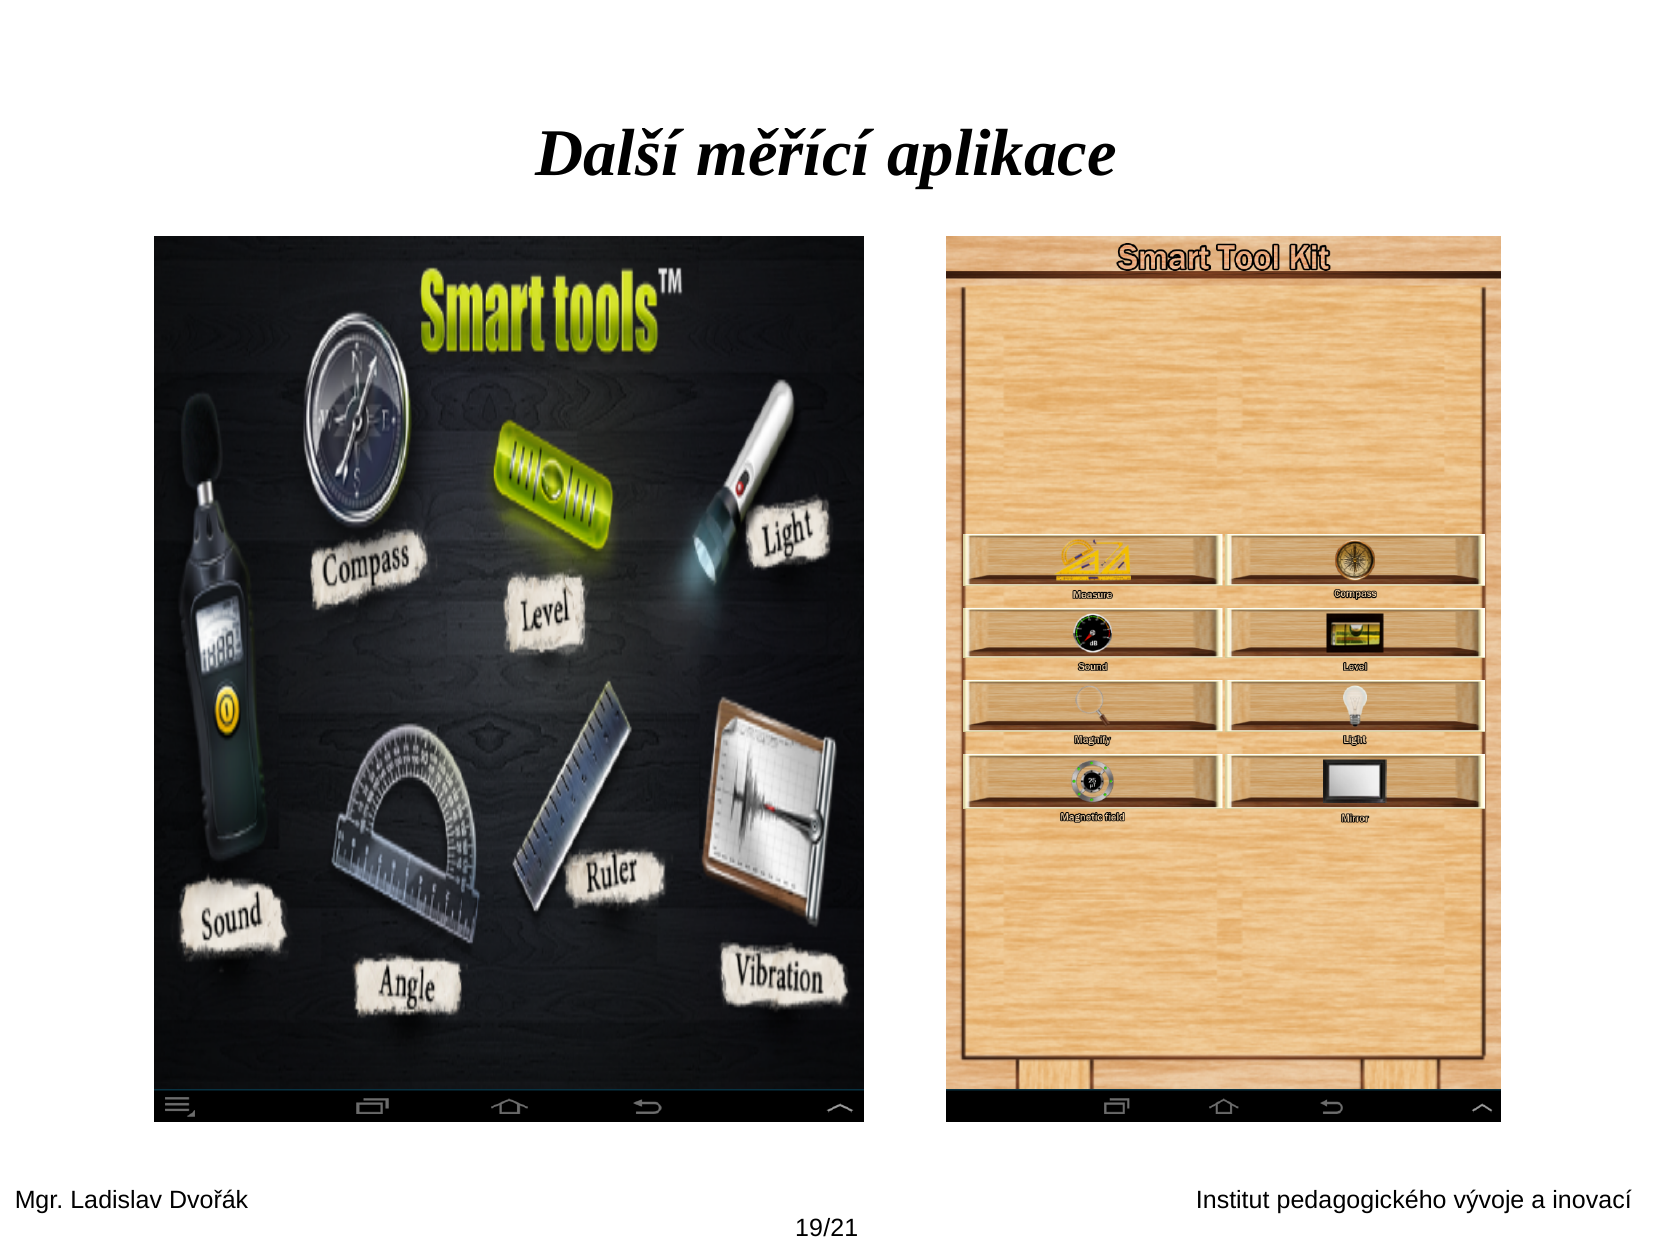

# Další měřící aplikace
Mgr. Ladislav Dvořák													Institut pedagogického vývoje a inovací